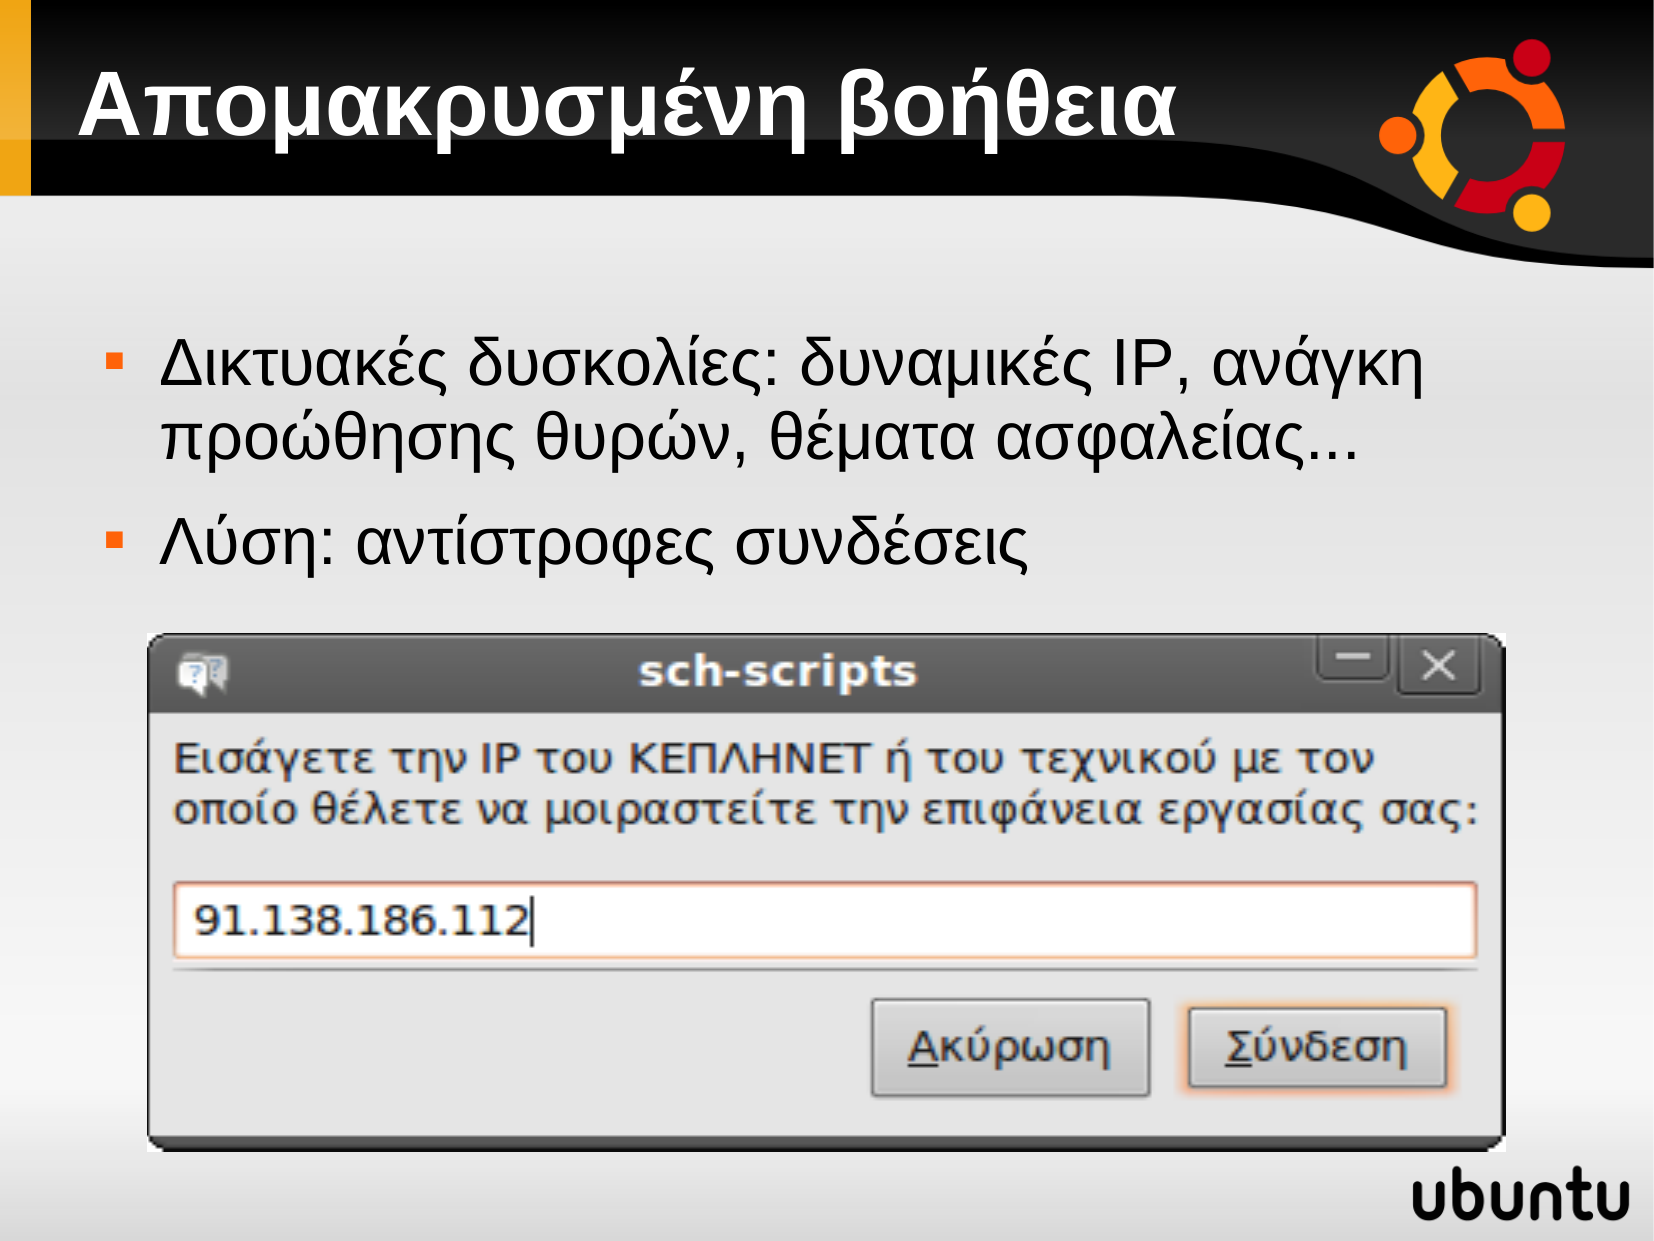

# Απομακρυσμένη βοήθεια
Δικτυακές δυσκολίες: δυναμικές IP, ανάγκη προώθησης θυρών, θέματα ασφαλείας...
Λύση: αντίστροφες συνδέσεις